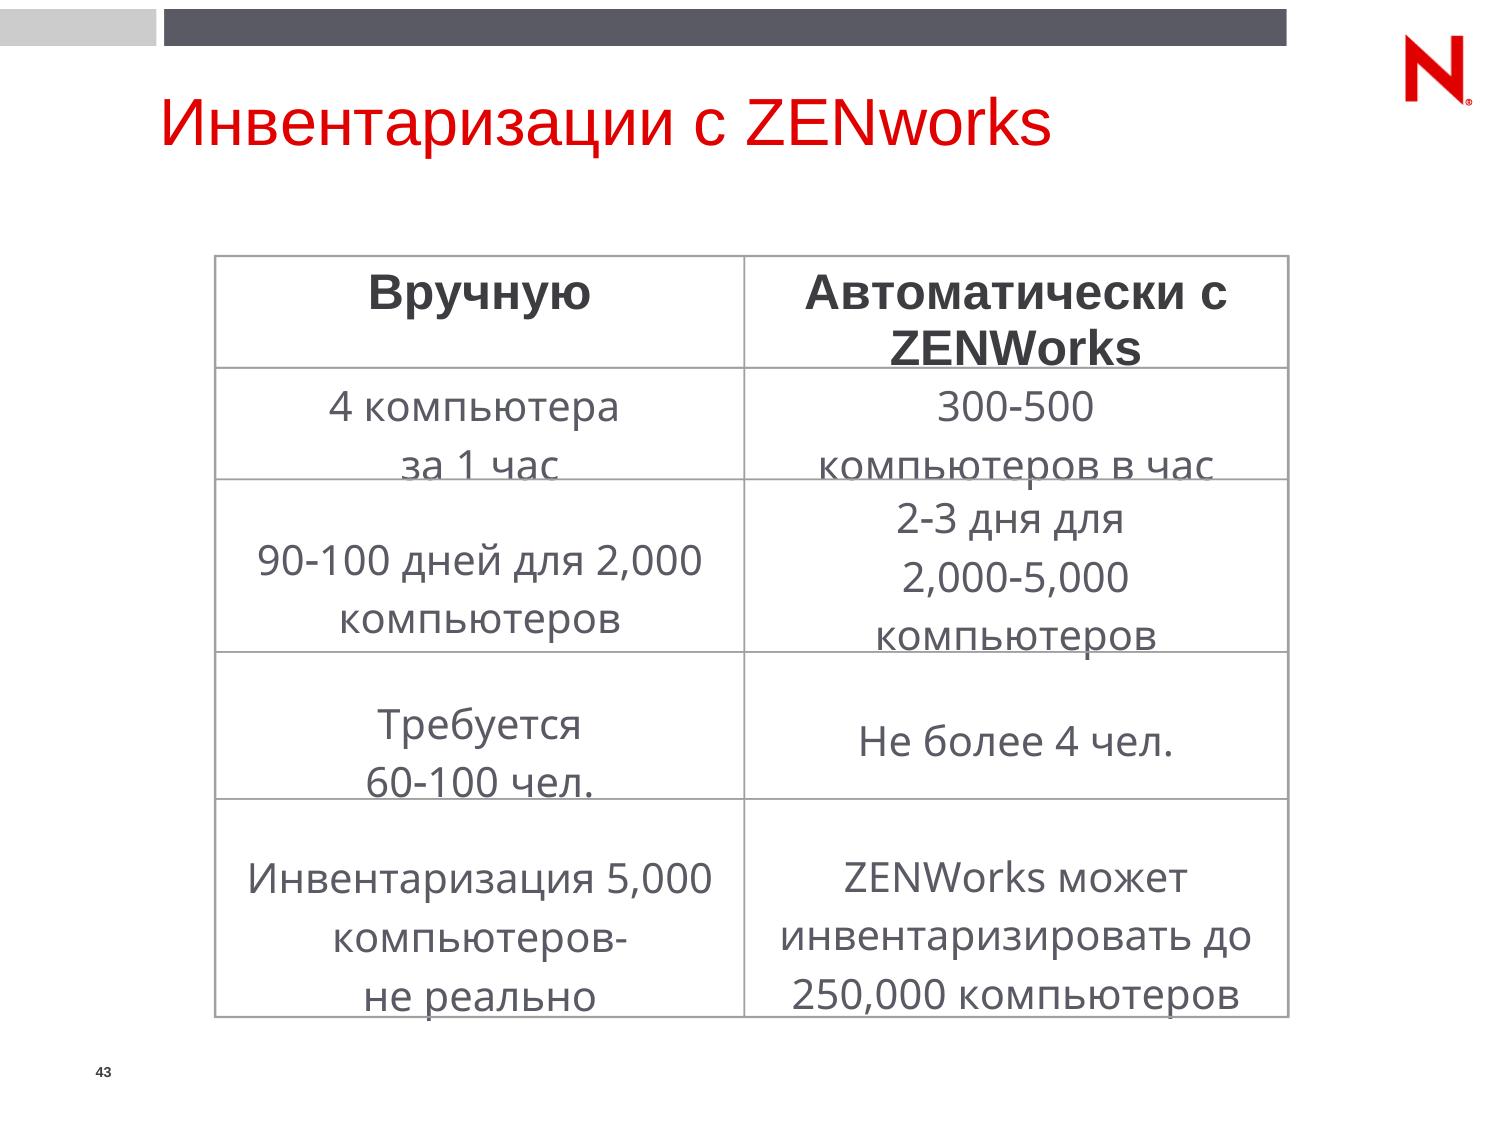

Инвентаризации с ZENworks
Вручную
Автоматически с ZENWorks
4 компьютера
за 1 час
300500
компьютеров в час
90100 дней для 2,000 компьютеров
23 дня для
2,0005,000 компьютеров
Требуется
60100 чел.
Не более 4 чел.
Инвентаризация 5,000 компьютеров-
не реально
ZENWorks может инвентаризировать до 250,000 компьютеров